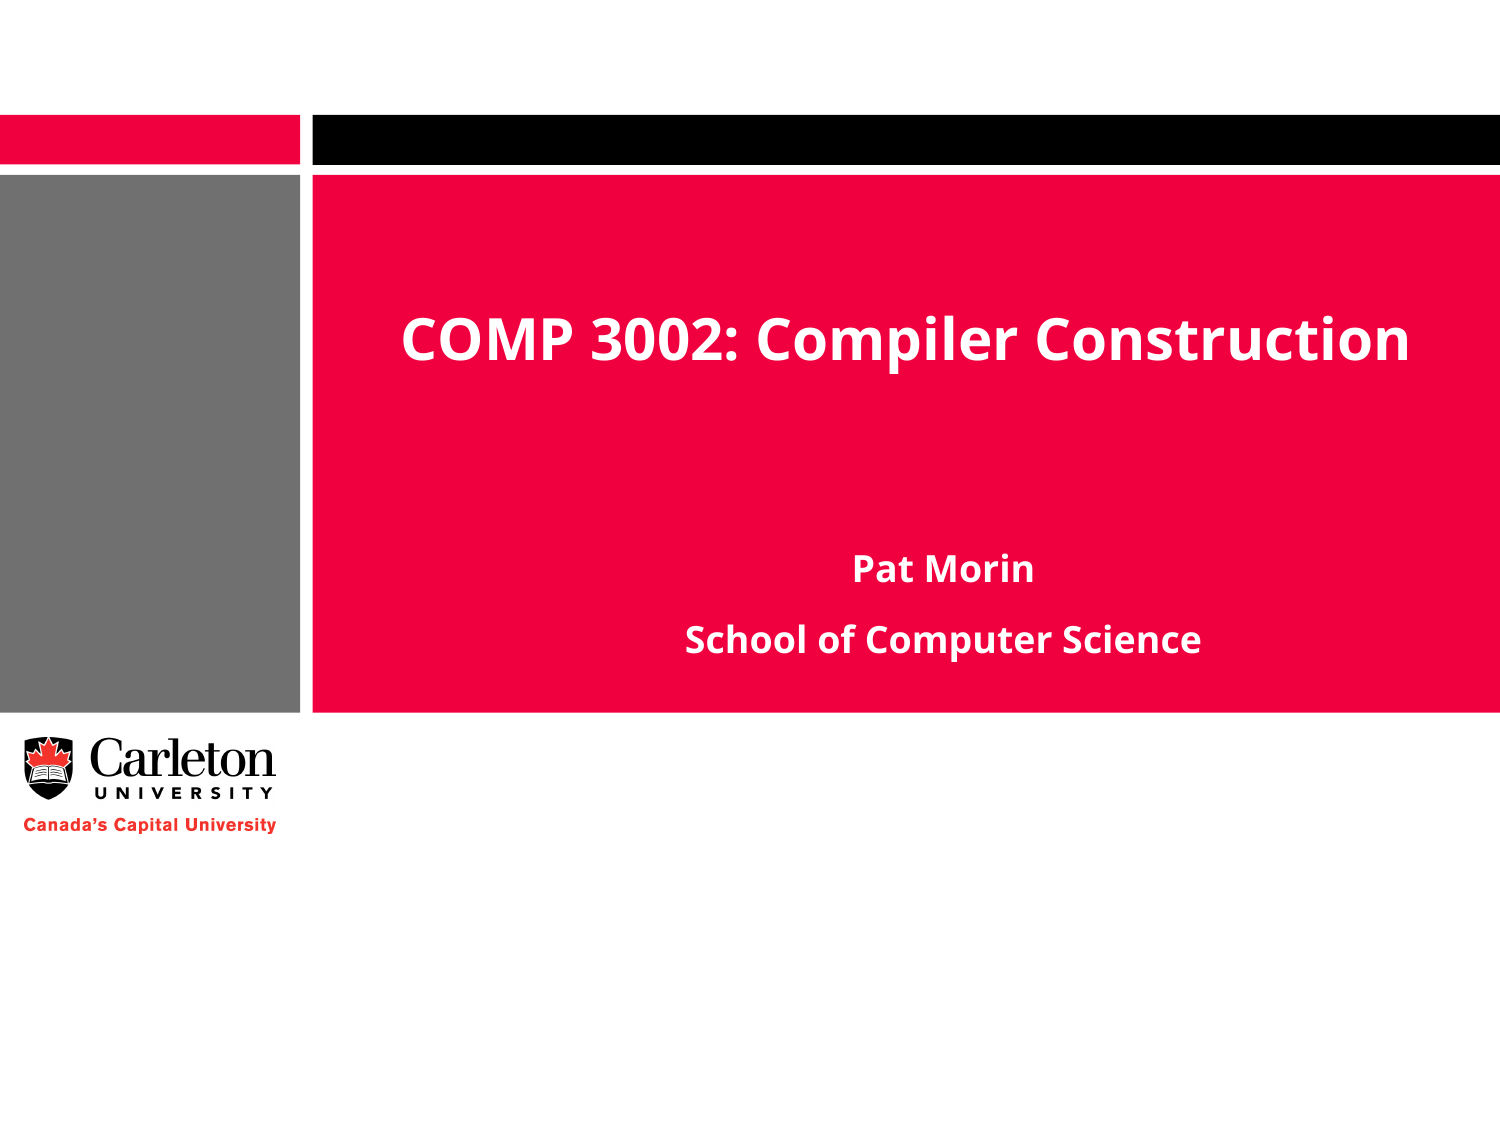

# COMP 3002: Compiler Construction
Pat Morin
School of Computer Science